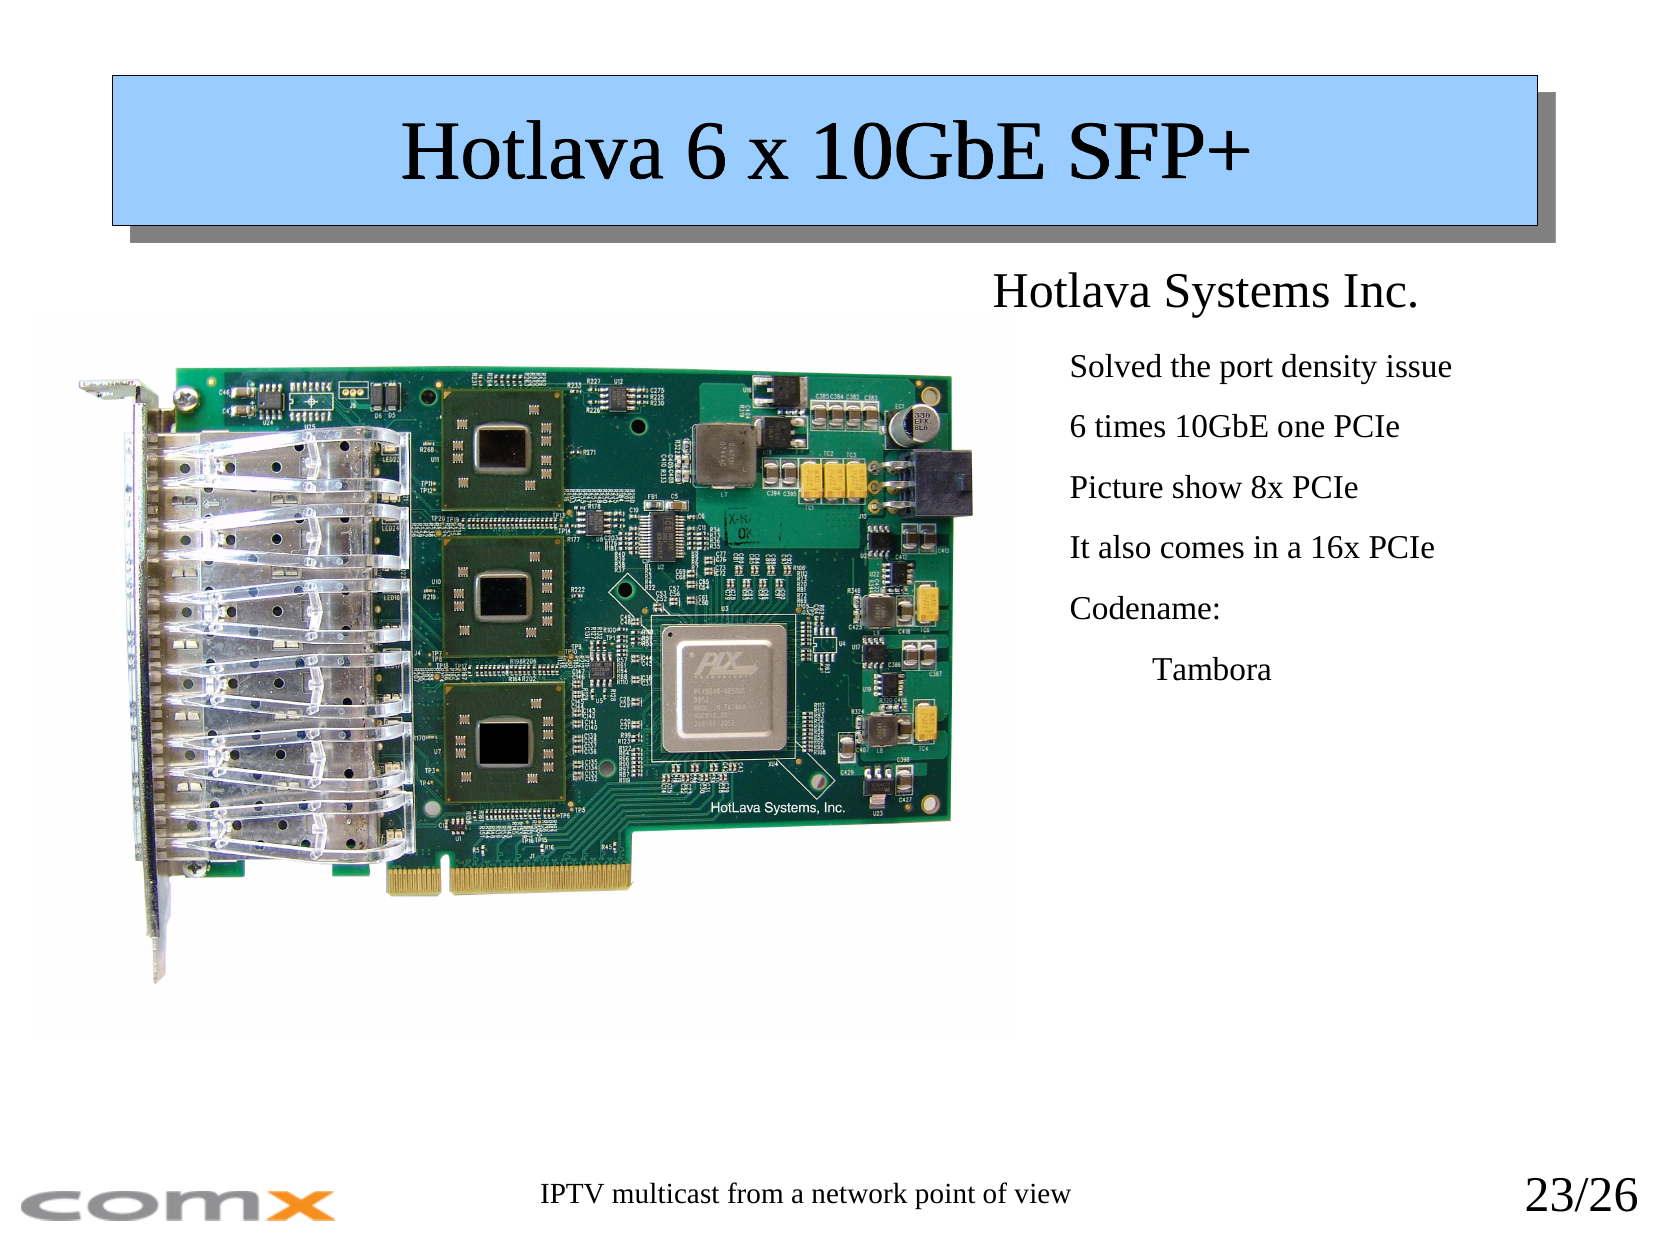

# Hotlava 6 x 10GbE SFP+
Hotlava Systems Inc.
Solved the port density issue
6 times 10GbE one PCIe
Picture show 8x PCIe
It also comes in a 16x PCIe
Codename:
Tambora